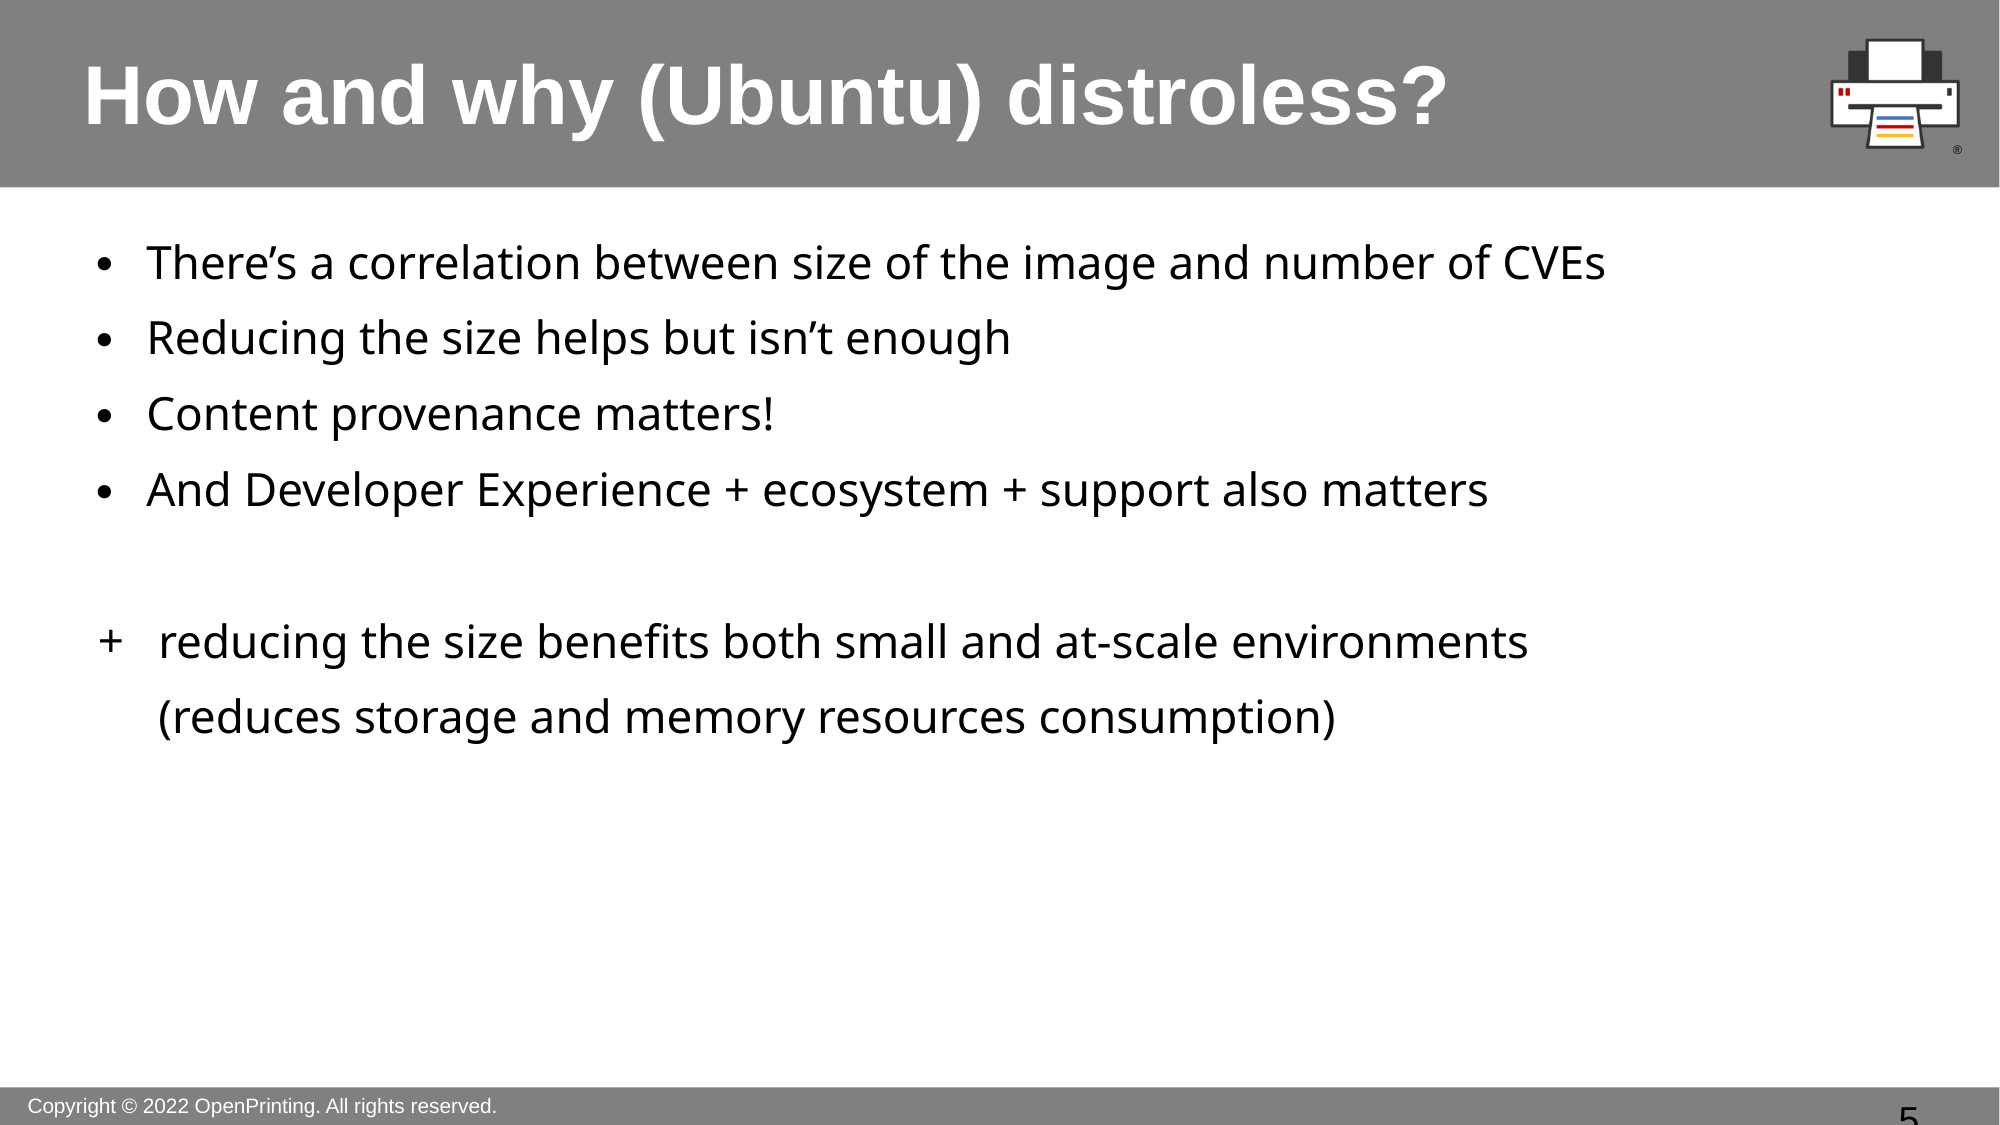

How and why (Ubuntu) distroless?
There’s a correlation between size of the image and number of CVEs
Reducing the size helps but isn’t enough
Content provenance matters!
And Developer Experience + ecosystem + support also matters
reducing the size benefits both small and at-scale environments
(reduces storage and memory resources consumption)